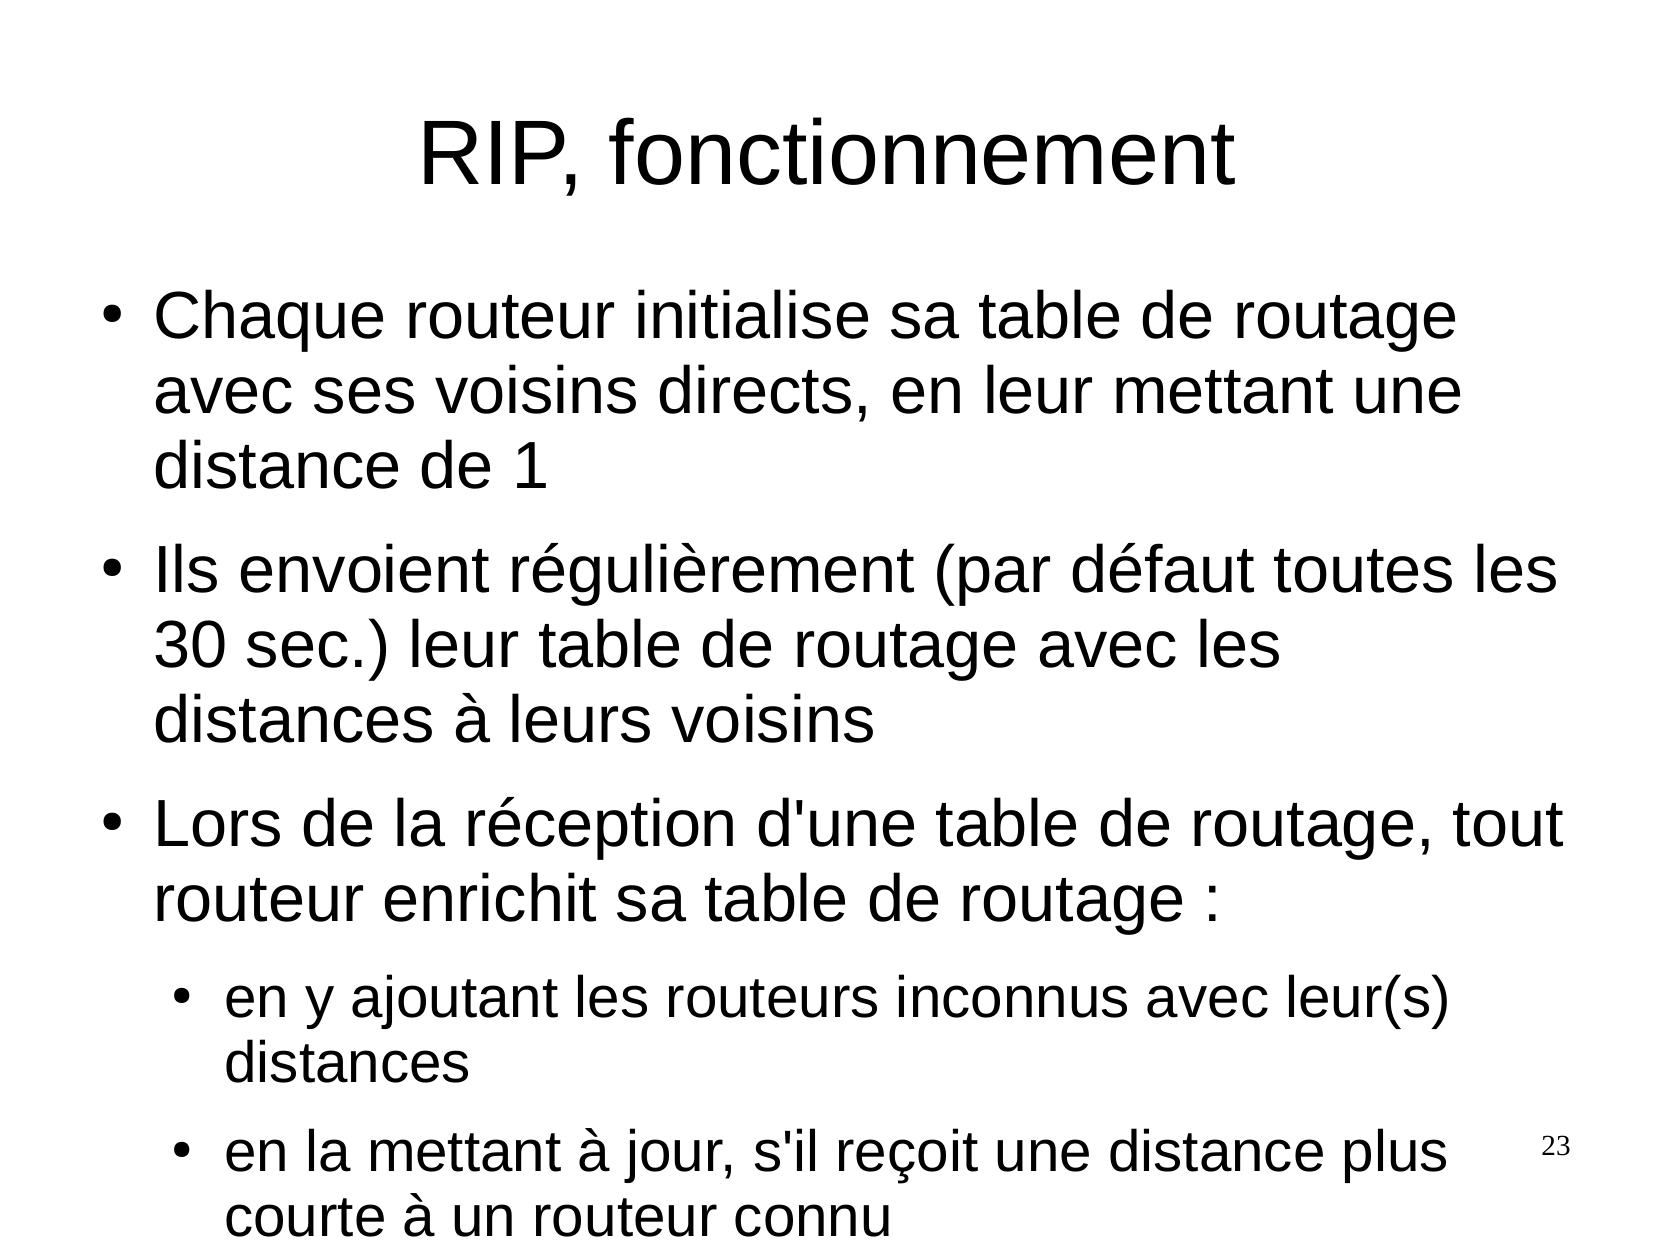

# RIP, fonctionnement
Chaque routeur initialise sa table de routage avec ses voisins directs, en leur mettant une distance de 1
Ils envoient régulièrement (par défaut toutes les 30 sec.) leur table de routage avec les distances à leurs voisins
Lors de la réception d'une table de routage, tout routeur enrichit sa table de routage :
en y ajoutant les routeurs inconnus avec leur(s) distances
en la mettant à jour, s'il reçoit une distance plus courte à un routeur connu
23